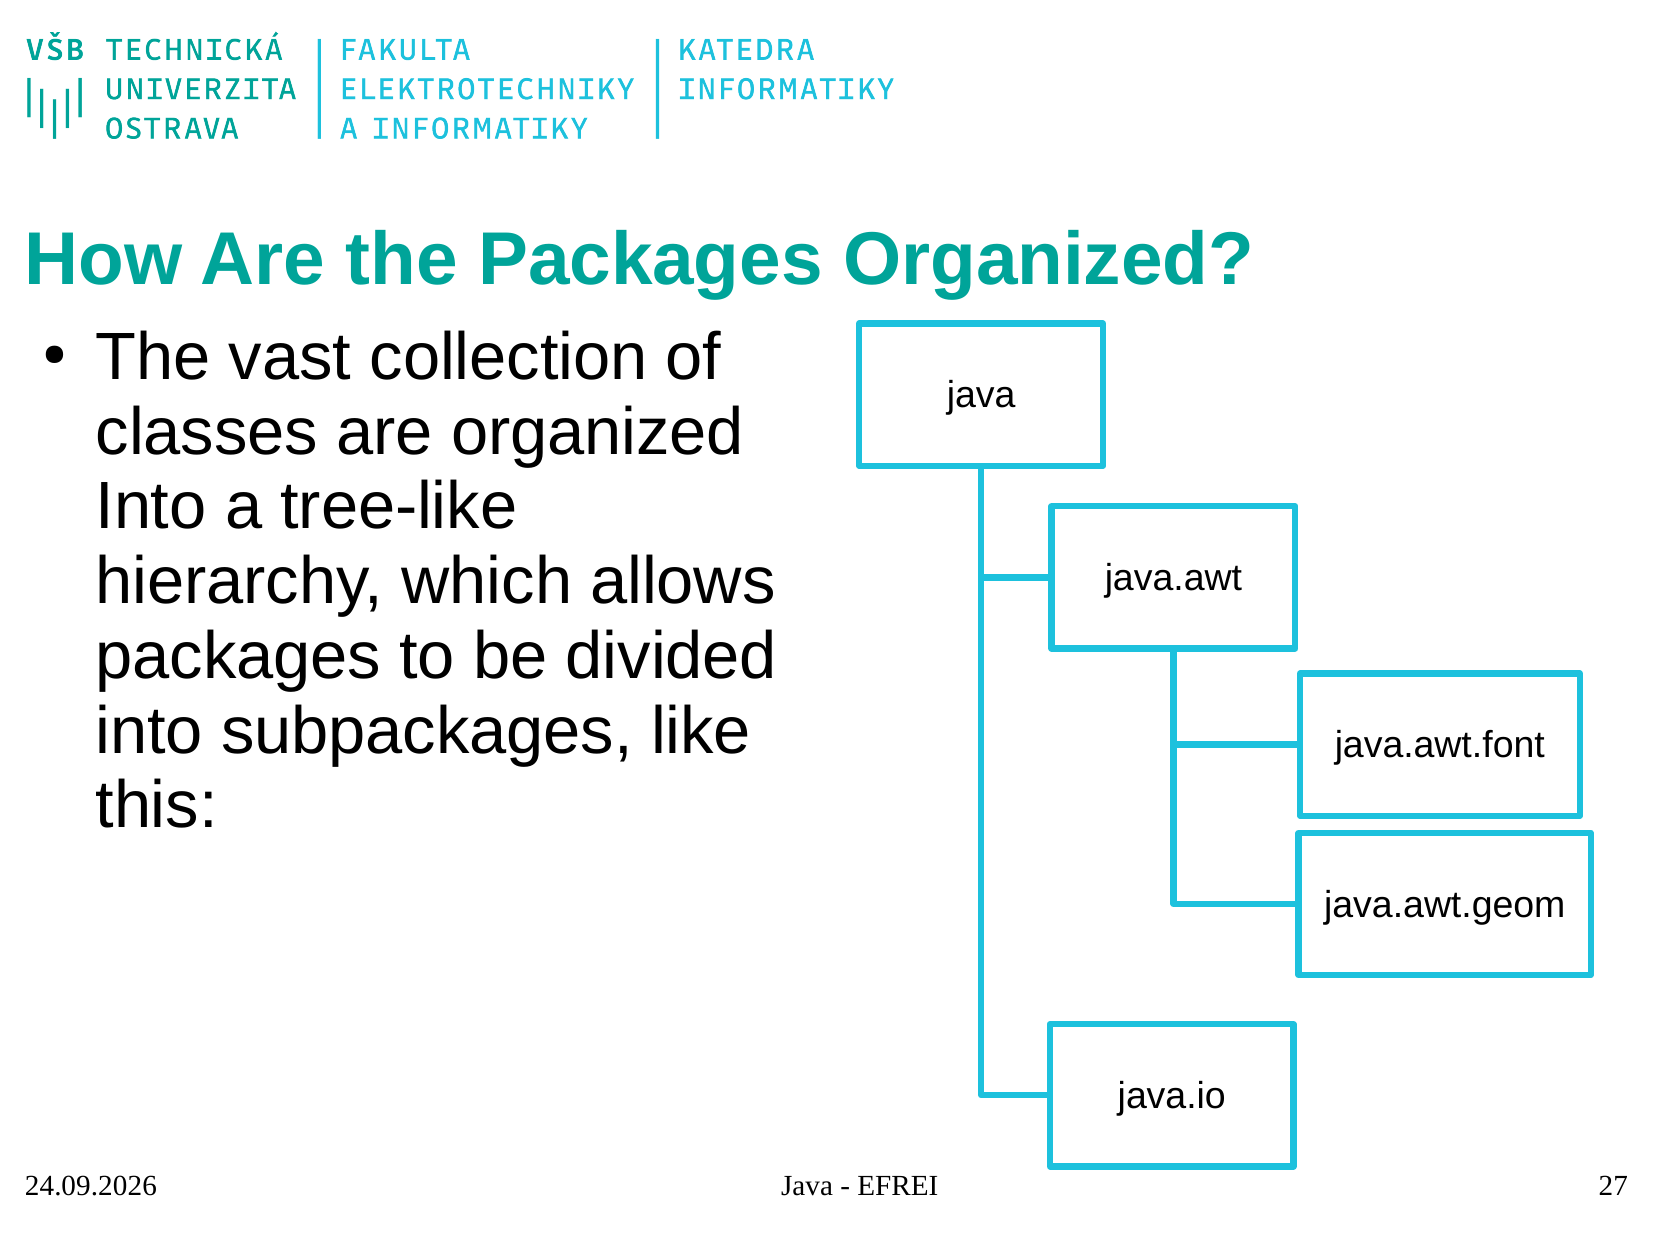

# How Are the Packages Organized?
The vast collection of classes are organized Into a tree-like hierarchy, which allows packages to be divided into subpackages, like this:
java
java.awt
java.awt.font
java.awt.geom
java.io
Java - EFREI
27